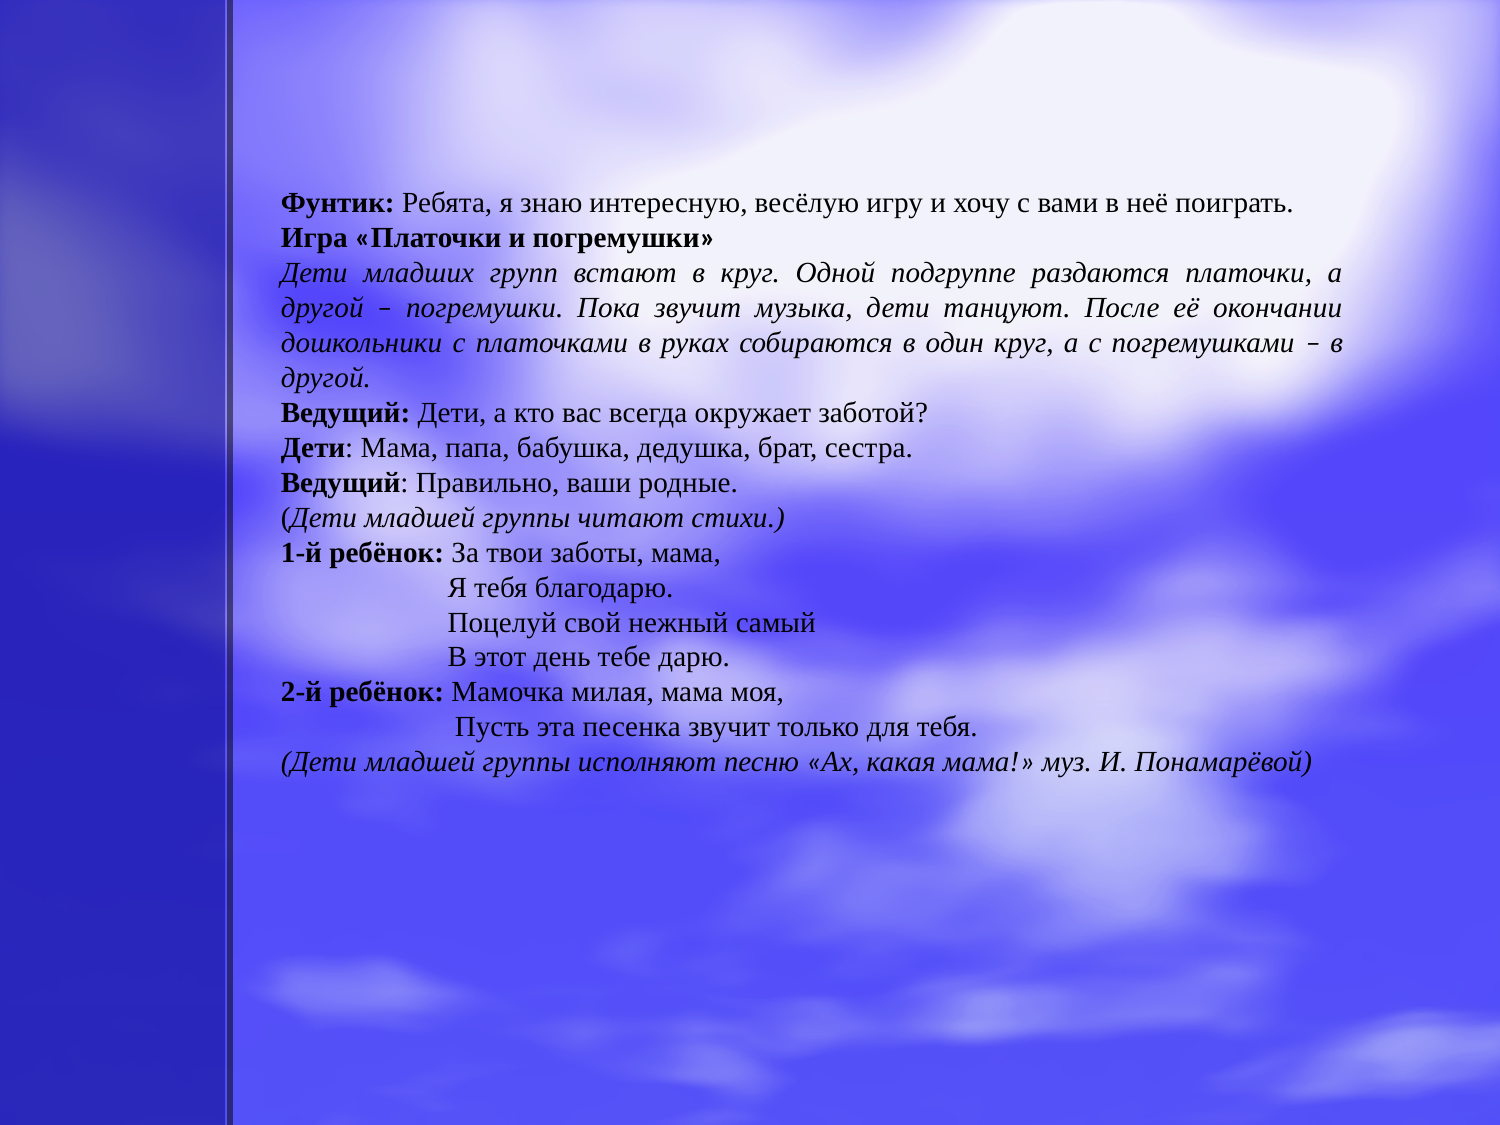

Фунтик: Ребята, я знаю интересную, весёлую игру и хочу с вами в неё поиграть.
Игра «Платочки и погремушки»
Дети младших групп встают в круг. Одной подгруппе раздаются платочки, а другой – погремушки. Пока звучит музыка, дети танцуют. После её окончании дошкольники с платочками в руках собираются в один круг, а с погремушками – в другой.
Ведущий: Дети, а кто вас всегда окружает заботой?
Дети: Мама, папа, бабушка, дедушка, брат, сестра.
Ведущий: Правильно, ваши родные.
(Дети младшей группы читают стихи.)
1-й ребёнок: За твои заботы, мама,
 Я тебя благодарю.
 Поцелуй свой нежный самый
 В этот день тебе дарю.
2-й ребёнок: Мамочка милая, мама моя,
 Пусть эта песенка звучит только для тебя.
(Дети младшей группы исполняют песню «Ах, какая мама!» муз. И. Понамарёвой)